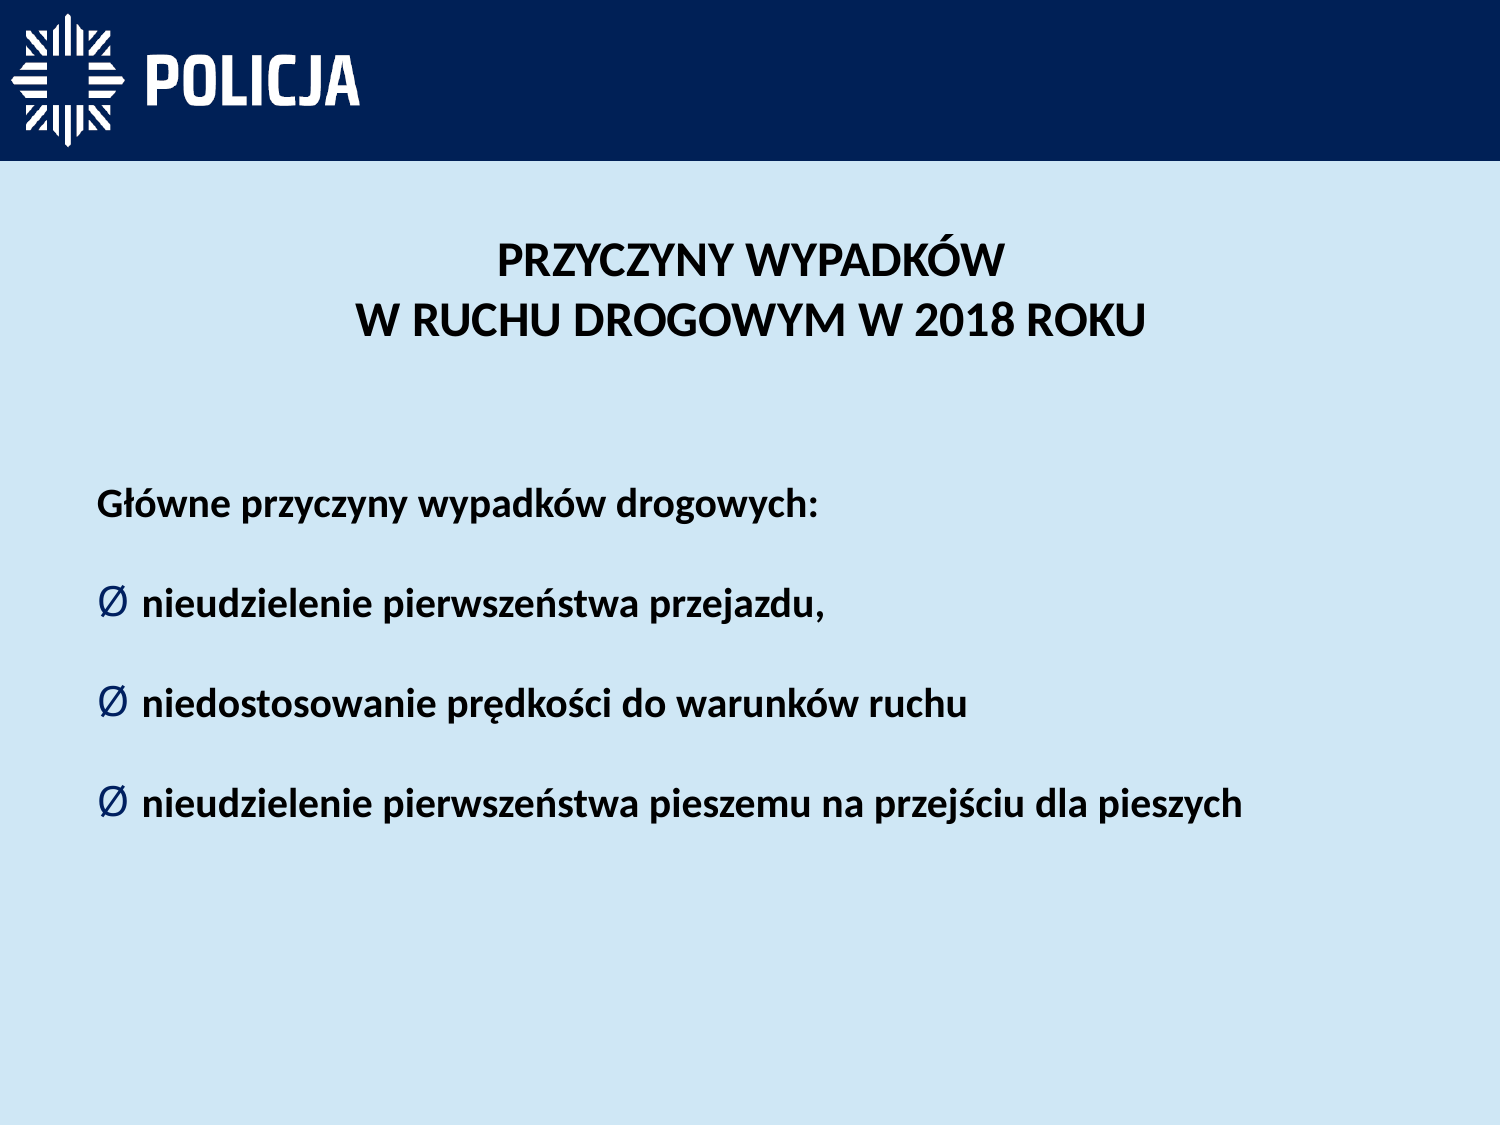

PRZYCZYNY WYPADKÓW
W RUCHU DROGOWYM W 2018 ROKU
Główne przyczyny wypadków drogowych:
 nieudzielenie pierwszeństwa przejazdu,
 niedostosowanie prędkości do warunków ruchu
 nieudzielenie pierwszeństwa pieszemu na przejściu dla pieszych